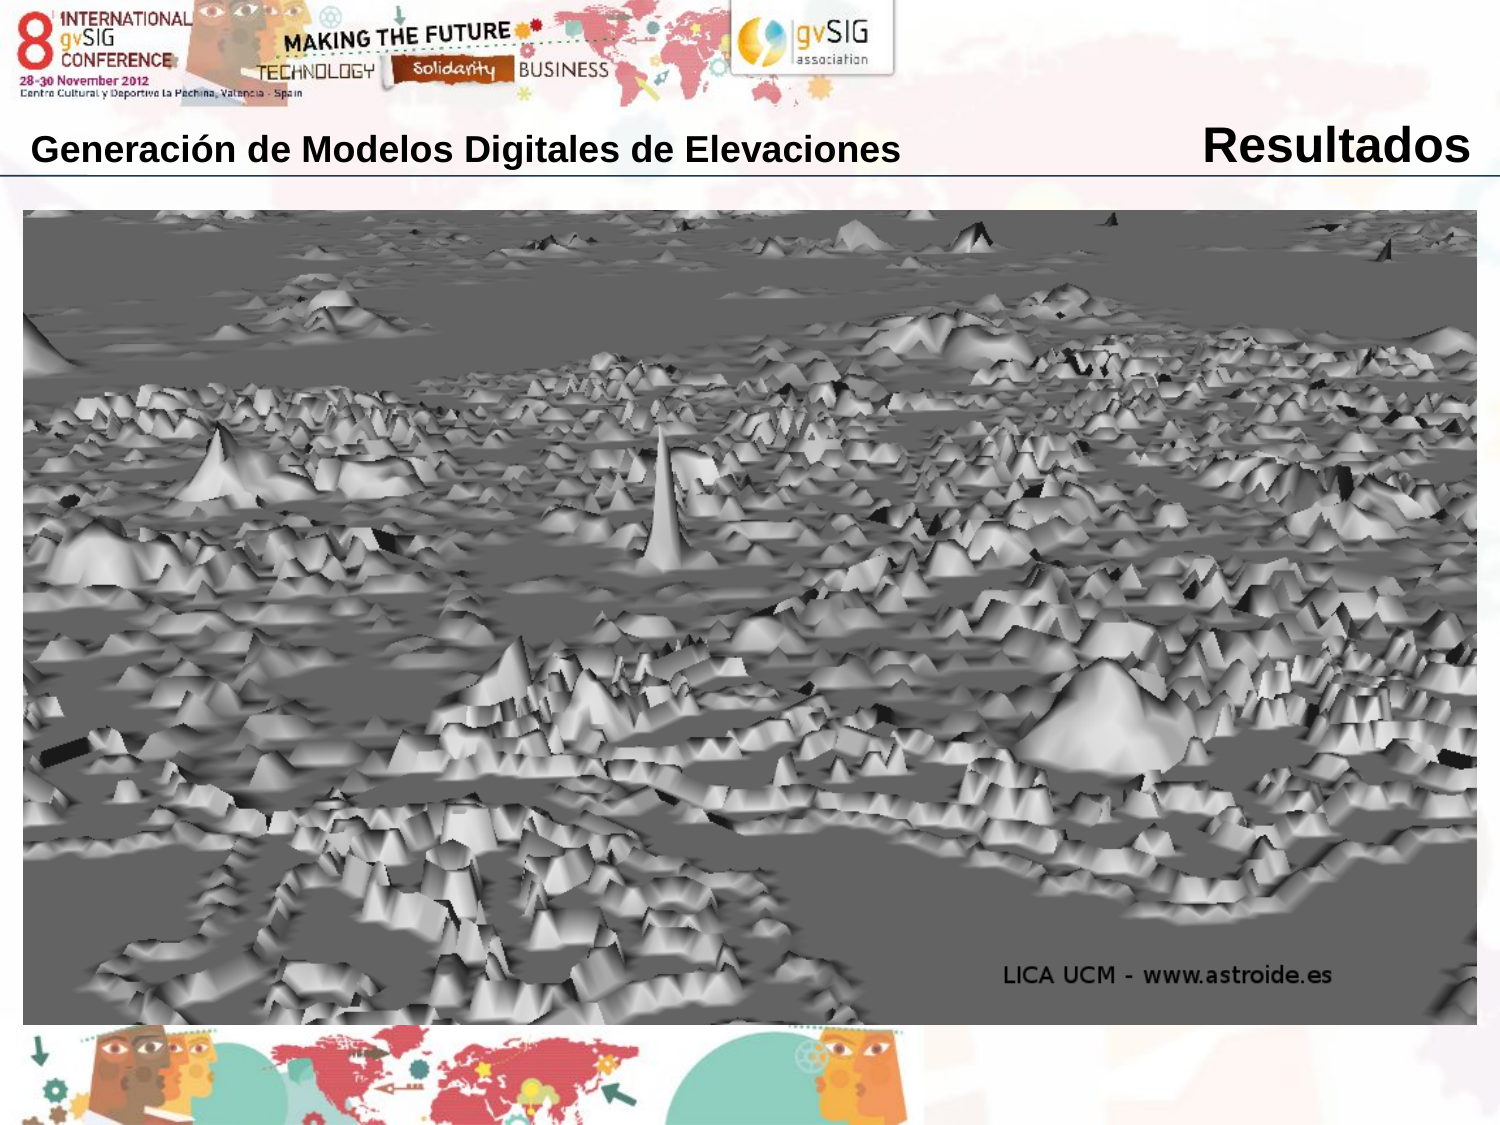

Resultados
Generación de Modelos Digitales de Elevaciones